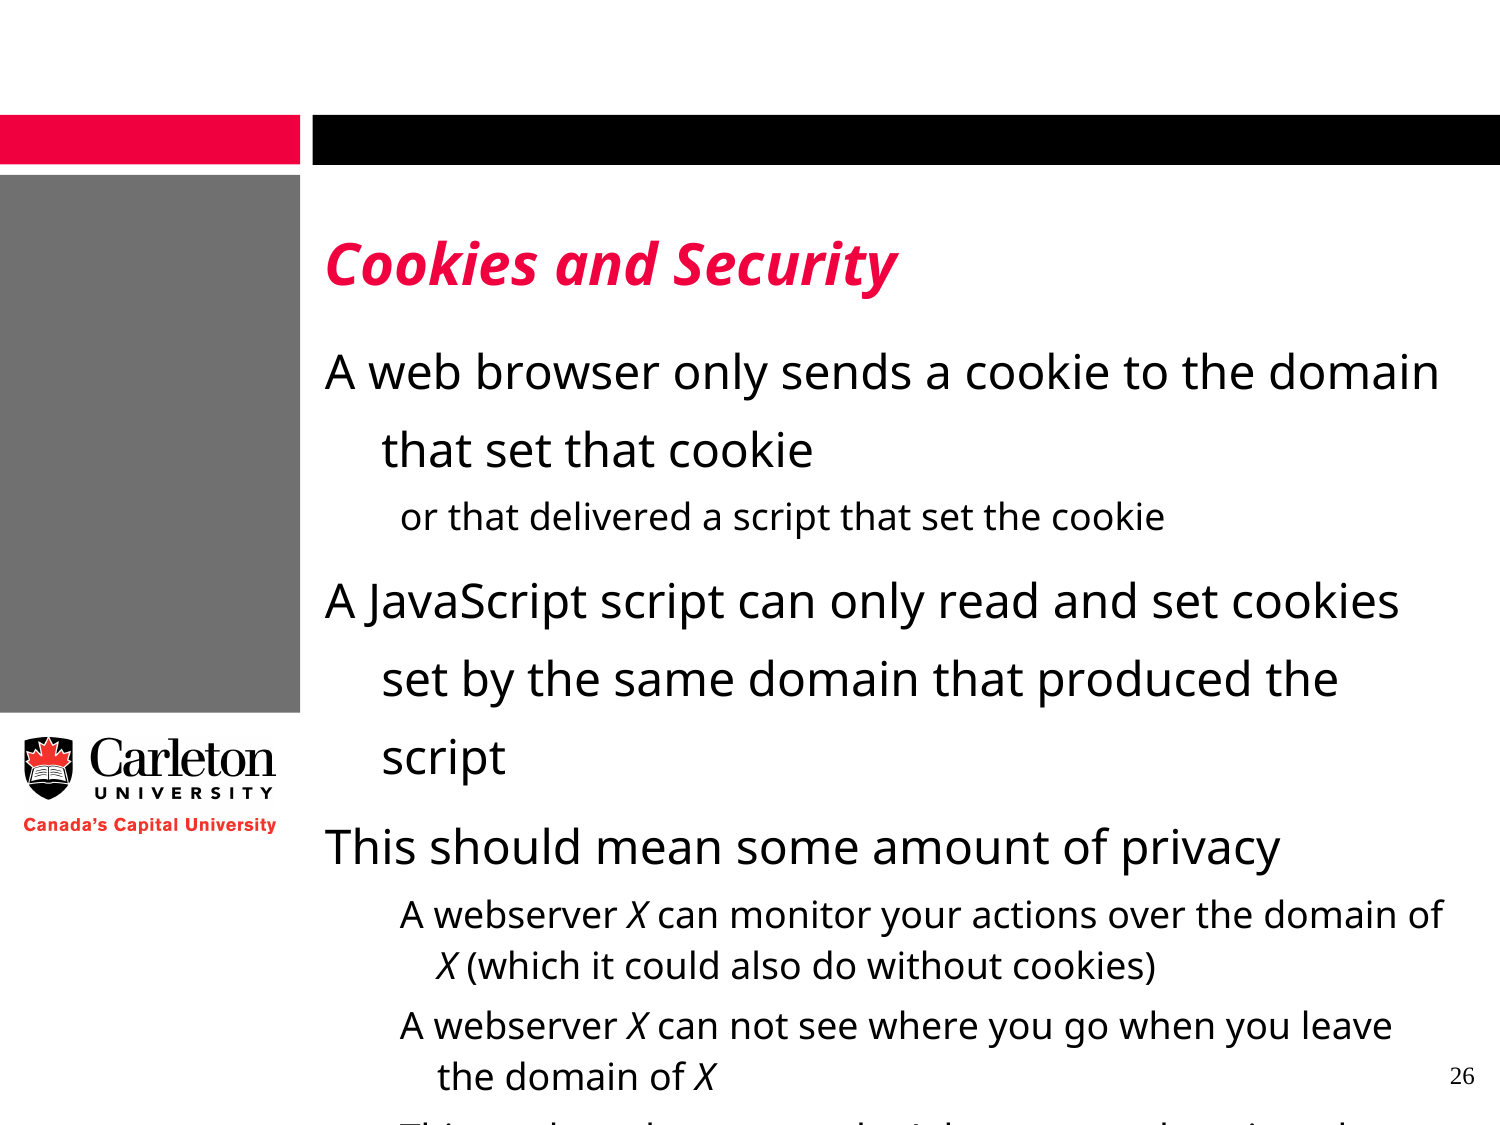

# Cookies and Security
A web browser only sends a cookie to the domain that set that cookie
or that delivered a script that set the cookie
A JavaScript script can only read and set cookies set by the same domain that produced the script
This should mean some amount of privacy
A webserver X can monitor your actions over the domain of X (which it could also do without cookies)
A webserver X can not see where you go when you leave the domain of X
This works as long as we don't have many domains whose pages contain content (e.g., images) from a common site
26